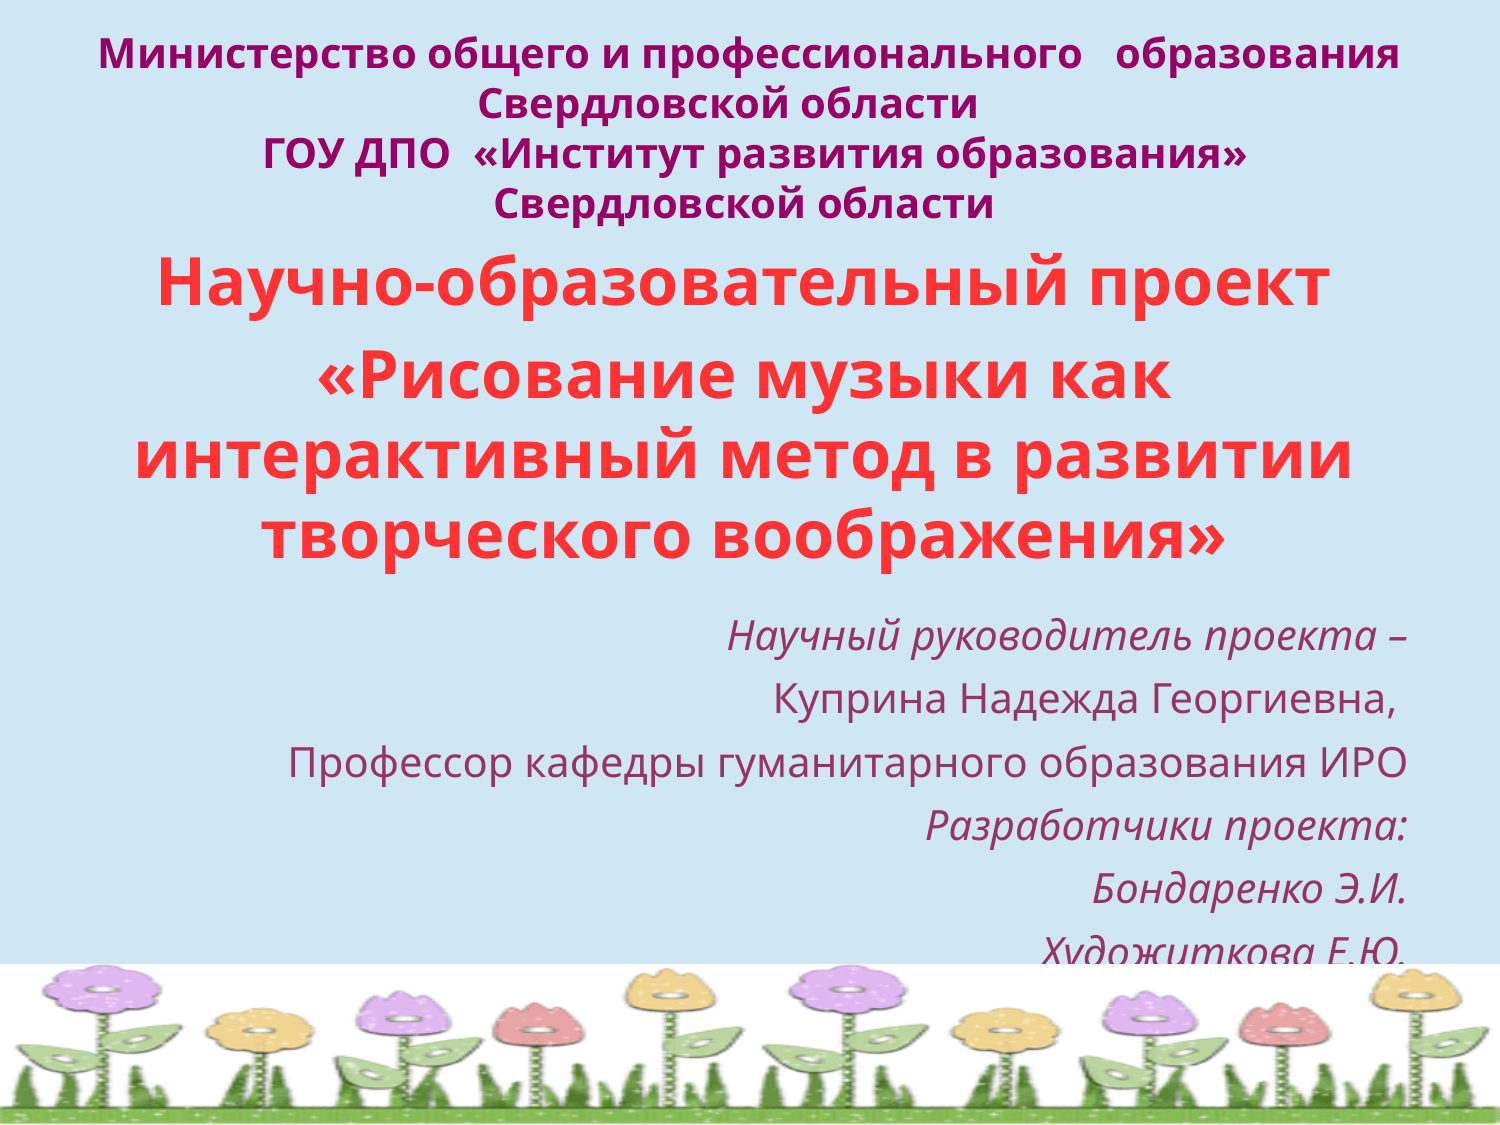

# Министерство общего и профессионального образования Свердловской области ГОУ ДПО «Институт развития образования» Свердловской области
Научно-образовательный проект
«Рисование музыки как интерактивный метод в развитии творческого воображения»
Научный руководитель проекта –
Куприна Надежда Георгиевна,
Профессор кафедры гуманитарного образования ИРО
Разработчики проекта:
Бондаренко Э.И.
Художиткова Е.Ю.
1.